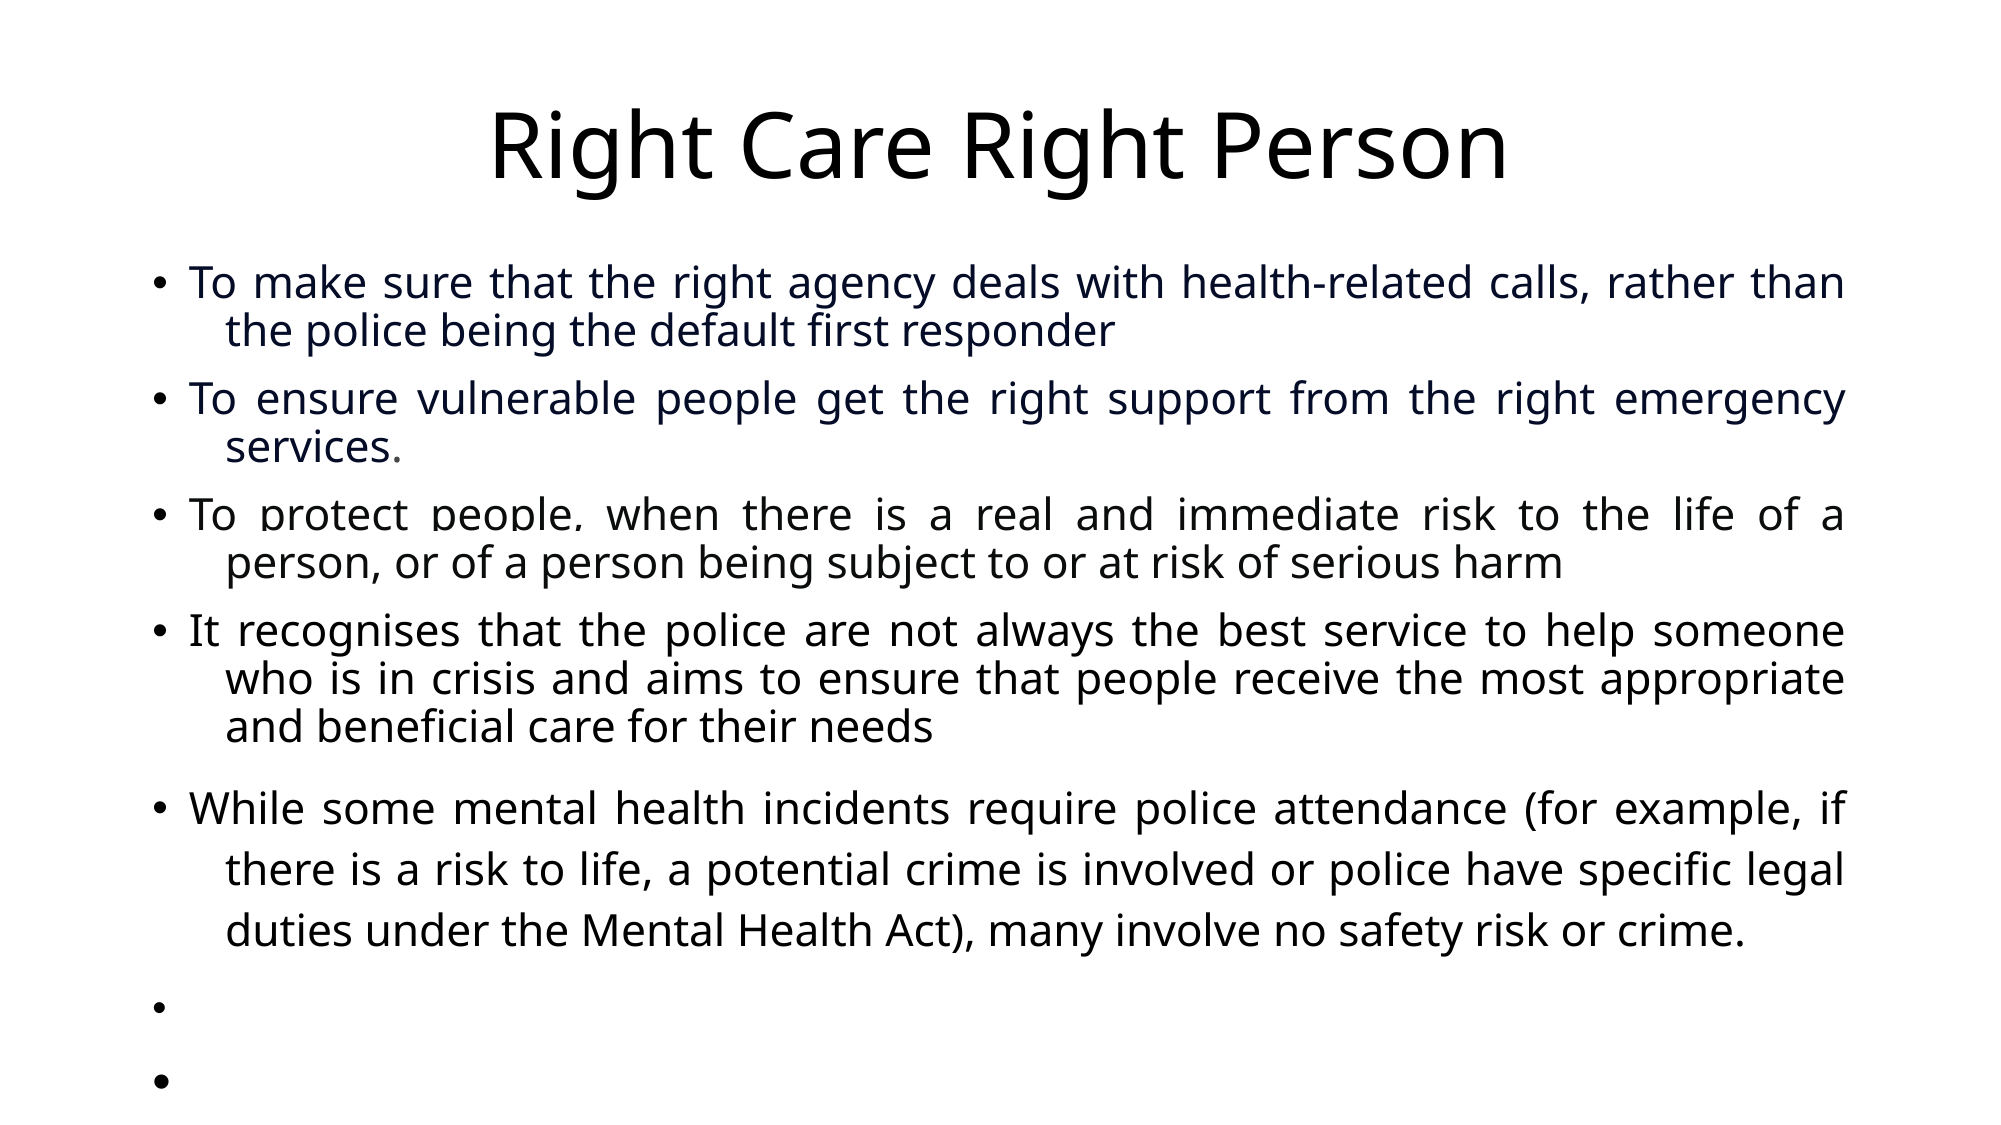

# Right Care Right Person
To make sure that the right agency deals with health-related calls, rather than the police being the default first responder
To ensure vulnerable people get the right support from the right emergency services.
To protect people, when there is a real and immediate risk to the life of a person, or of a person being subject to or at risk of serious harm
It recognises that the police are not always the best service to help someone who is in crisis and aims to ensure that people receive the most appropriate and beneficial care for their needs
While some mental health incidents require police attendance (for example, if there is a risk to life, a potential crime is involved or police have specific legal duties under the Mental Health Act), many involve no safety risk or crime.